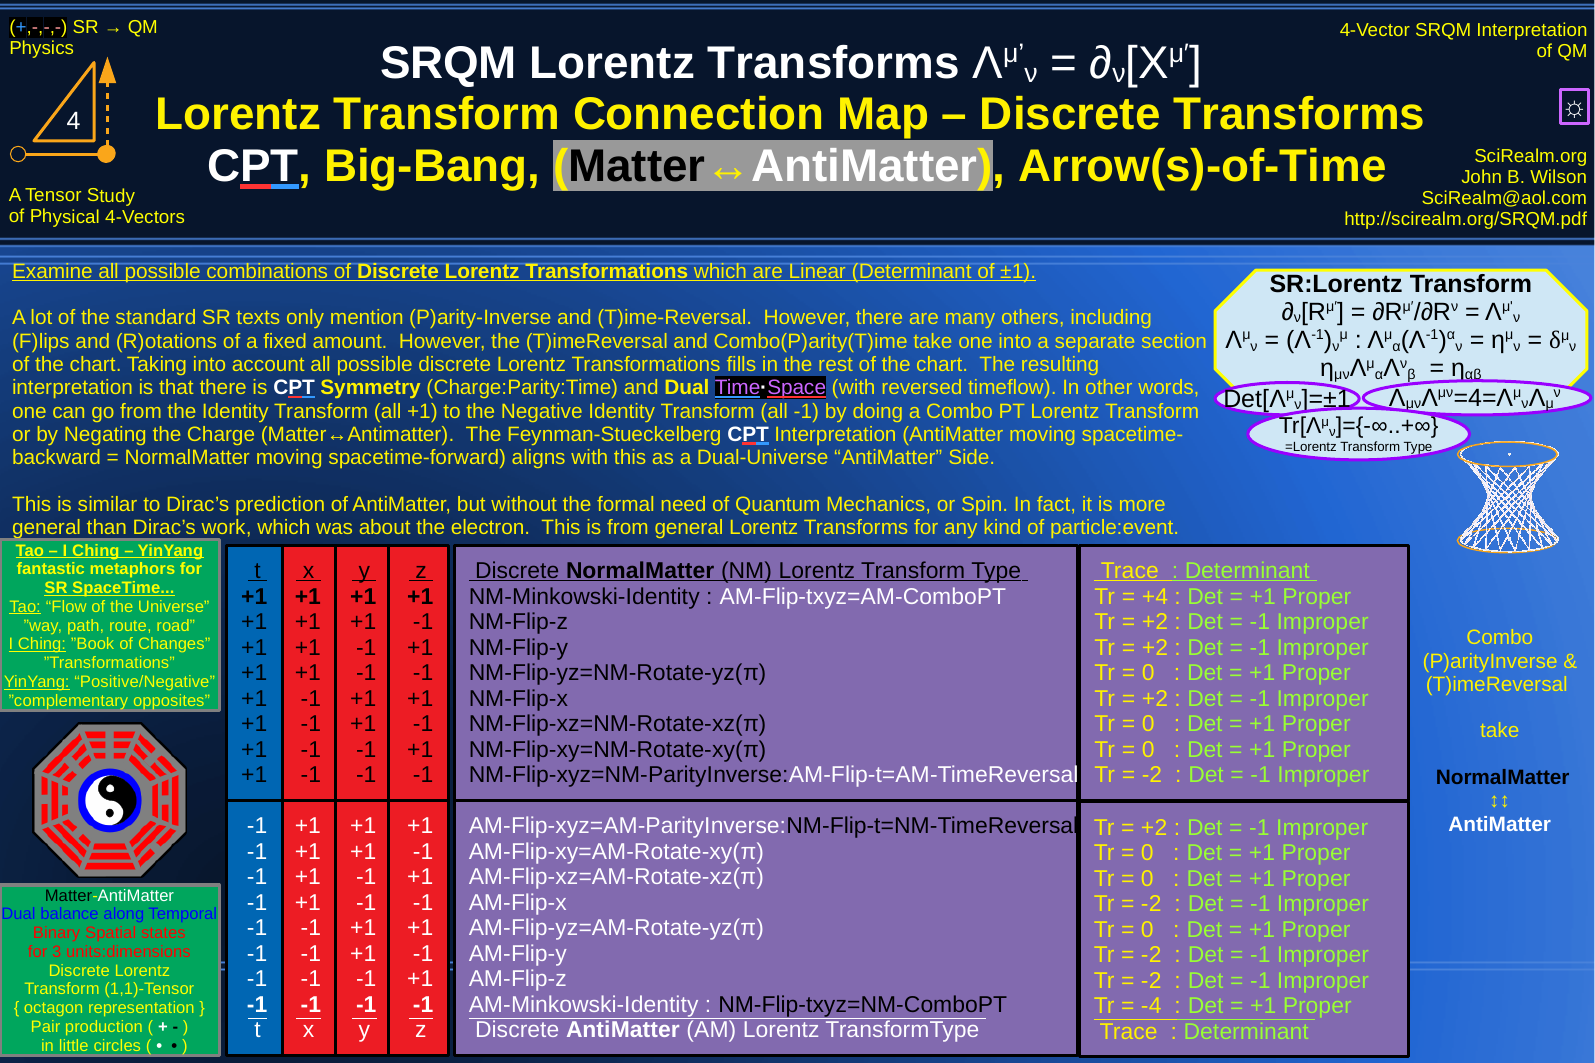

(+,-,-,-) SR → QM
Physics
A Tensor Study
of Physical 4-Vectors
4-Vector SRQM Interpretation
of QM
SciRealm.org
John B. Wilson
SciRealm@aol.com
http://scirealm.org/SRQM.pdf
# SRQM Lorentz Transforms Λμ’ν = ∂ν[Xμ′] Lorentz Transform Connection Map – Discrete Transforms CPT, Big-Bang, (Matter↔AntiMatter), Arrow(s)-of-Time
4
☼
Examine all possible combinations of Discrete Lorentz Transformations which are Linear (Determinant of ±1).
A lot of the standard SR texts only mention (P)arity-Inverse and (T)ime-Reversal. However, there are many others, including (F)lips and (R)otations of a fixed amount. However, the (T)imeReversal and Combo(P)arity(T)ime take one into a separate section of the chart. Taking into account all possible discrete Lorentz Transformations fills in the rest of the chart. The resulting interpretation is that there is CPT Symmetry (Charge:Parity:Time) and Dual Time·Space (with reversed timeflow). In other words, one can go from the Identity Transform (all +1) to the Negative Identity Transform (all -1) by doing a Combo PT Lorentz Transform or by Negating the Charge (Matter↔Antimatter). The Feynman-Stueckelberg CPT Interpretation (AntiMatter moving spacetime-backward = NormalMatter moving spacetime-forward) aligns with this as a Dual-Universe “AntiMatter” Side.
This is similar to Dirac’s prediction of AntiMatter, but without the formal need of Quantum Mechanics, or Spin. In fact, it is more general than Dirac’s work, which was about the electron. This is from general Lorentz Transforms for any kind of particle:event.
SR:Lorentz Transform
∂ν[Rμ′] = ∂Rμ′/∂Rν = Λμ'ν
Λμν = (Λ-1)νμ : Λμα(Λ-1)αν = ημν = δμν
ημνΛμαΛνβ = ηαβ
ΛμνΛμν=4=ΛμνΛμν
Det[Λμν]=±1
Tr[Λμν]={-∞..+∞}
=Lorentz Transform Type
Tao – I Ching – YinYang
fantastic metaphors for
SR SpaceTime...
Tao: “Flow of the Universe”
”way, path, route, road”
I Ching: ”Book of Changes”
”Transformations”
YinYang: “Positive/Negative”
”complementary opposites”
 t
+1
+1
+1
+1
+1
+1
+1
+1
 x
+1
+1
+1
+1
-1
-1
-1
-1
 y
+1
+1
-1
-1
+1
+1
-1
-1
 z
+1
-1
+1
-1
+1
-1
+1
-1
 Discrete NormalMatter (NM) Lorentz Transform Type
NM-Minkowski-Identity : AM-Flip-txyz=AM-ComboPT
NM-Flip-z
NM-Flip-y
NM-Flip-yz=NM-Rotate-yz(π)
NM-Flip-x
NM-Flip-xz=NM-Rotate-xz(π)
NM-Flip-xy=NM-Rotate-xy(π)
NM-Flip-xyz=NM-ParityInverse:AM-Flip-t=AM-TimeReversal
 Trace : Determinant
Tr = +4 : Det = +1 Proper
Tr = +2 : Det = -1 Improper
Tr = +2 : Det = -1 Improper
Tr = 0 : Det = +1 Proper
Tr = +2 : Det = -1 Improper
Tr = 0 : Det = +1 Proper
Tr = 0 : Det = +1 Proper
Tr = -2 : Det = -1 Improper
-1
-1
-1
-1
-1
-1
-1
-1
 t
+1
+1
+1
+1
-1
-1
-1
-1
 x
+1
+1
-1
-1
+1
+1
-1
-1
 y
+1
-1
+1
-1
+1
-1
+1
-1
 z
AM-Flip-xyz=AM-ParityInverse:NM-Flip-t=NM-TimeReversal
AM-Flip-xy=AM-Rotate-xy(π)
AM-Flip-xz=AM-Rotate-xz(π)
AM-Flip-x
AM-Flip-yz=AM-Rotate-yz(π)
AM-Flip-y
AM-Flip-z
AM-Minkowski-Identity : NM-Flip-txyz=NM-ComboPT
 Discrete AntiMatter (AM) Lorentz TransformType
Tr = +2 : Det = -1 Improper
Tr = 0 : Det = +1 Proper
Tr = 0 : Det = +1 Proper
Tr = -2 : Det = -1 Improper
Tr = 0 : Det = +1 Proper
Tr = -2 : Det = -1 Improper
Tr = -2 : Det = -1 Improper
Tr = -4 : Det = +1 Proper
 Trace : Determinant
Combo (P)arityInverse & (T)imeReversal
take
 NormalMatter
↕↕
AntiMatter
Matter-AntiMatter
Dual balance along Temporal
Binary Spatial states
for 3 units:dimensions
Discrete Lorentz
Transform (1,1)-Tensor
{ octagon representation }
Pair production ( + - )
 in little circles ( • • )